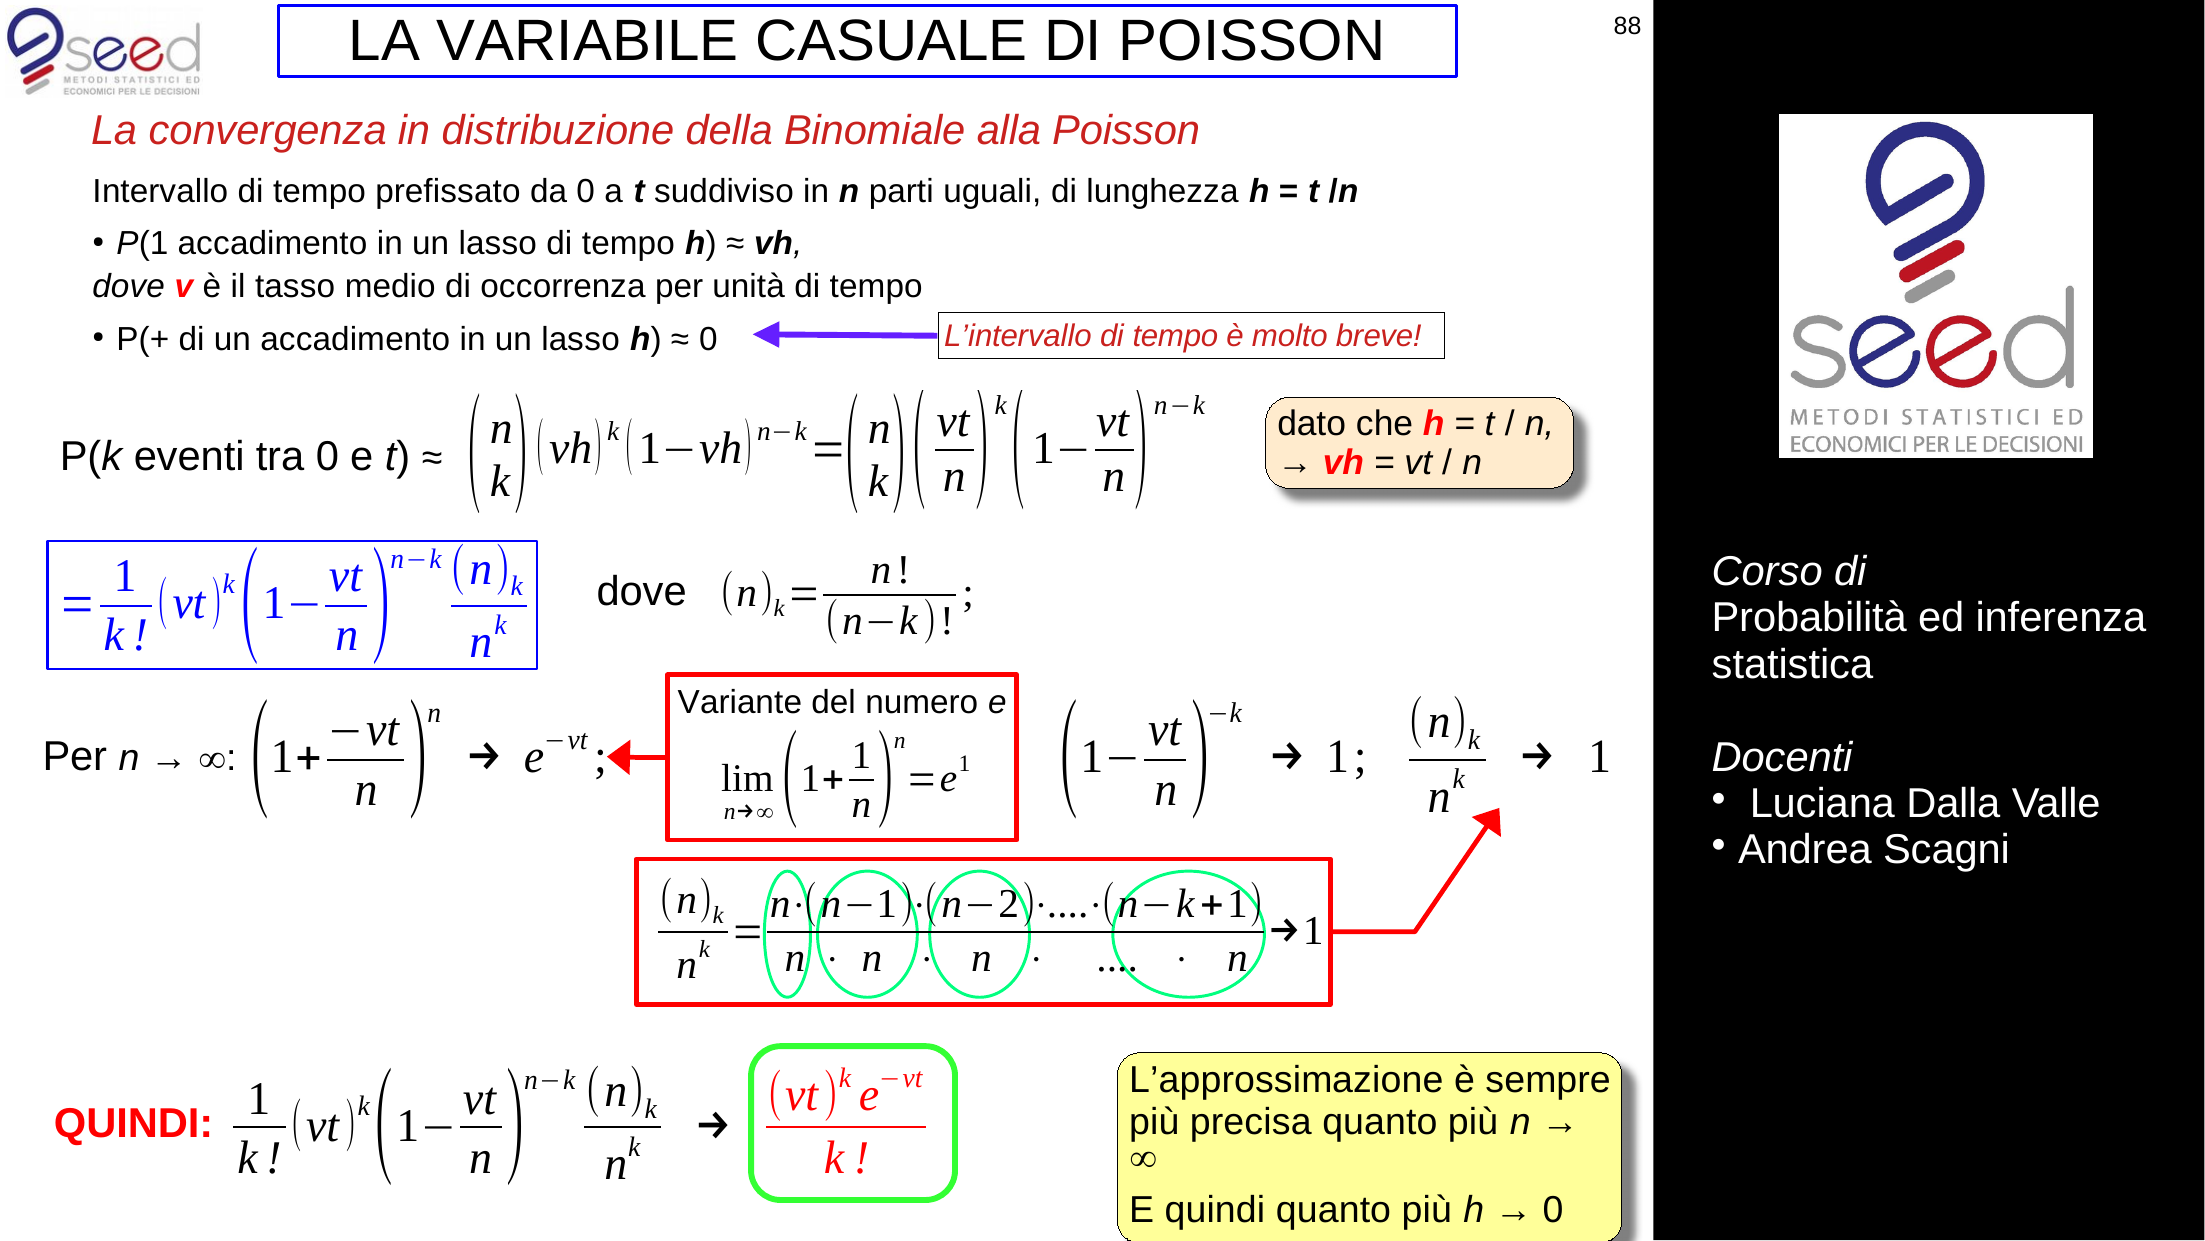

LA VARIABILE CASUALE DI POISSON
La convergenza in distribuzione della Binomiale alla Poisson
Intervallo di tempo prefissato da 0 a t suddiviso in n parti uguali, di lunghezza h = t /n
P(1 accadimento in un lasso di tempo h) ≈ vh,
dove v è il tasso medio di occorrenza per unità di tempo
P(+ di un accadimento in un lasso h) ≈ 0
L’intervallo di tempo è molto breve!
P(k eventi tra 0 e t) ≈
dato che h = t / n,
→ vh = vt / n
dove
Per n → :
L’approssimazione è sempre più precisa quanto più n → 
E quindi quanto più h → 0
QUINDI: